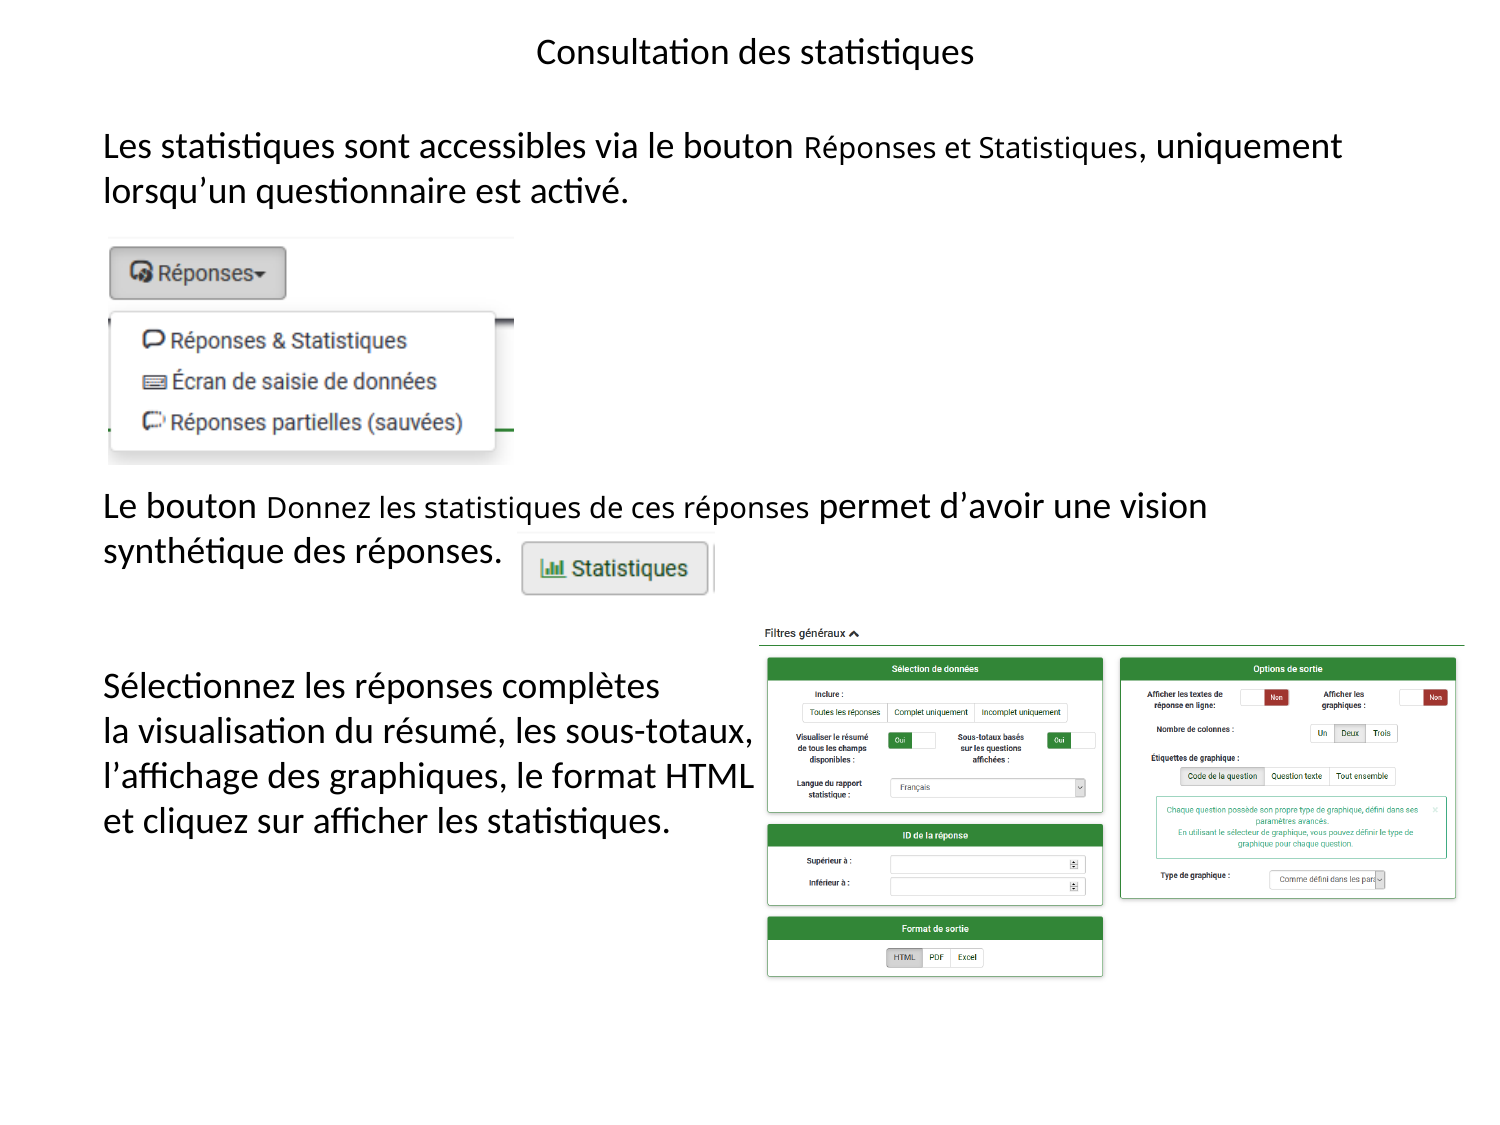

Consultation des statistiques
Les statistiques sont accessibles via le bouton Réponses et Statistiques, uniquement lorsqu’un questionnaire est activé.
Le bouton Donnez les statistiques de ces réponses permet d’avoir une vision synthétique des réponses.
Sélectionnez les réponses complètes
la visualisation du résumé, les sous-totaux,
l’affichage des graphiques, le format HTML,
et cliquez sur afficher les statistiques.